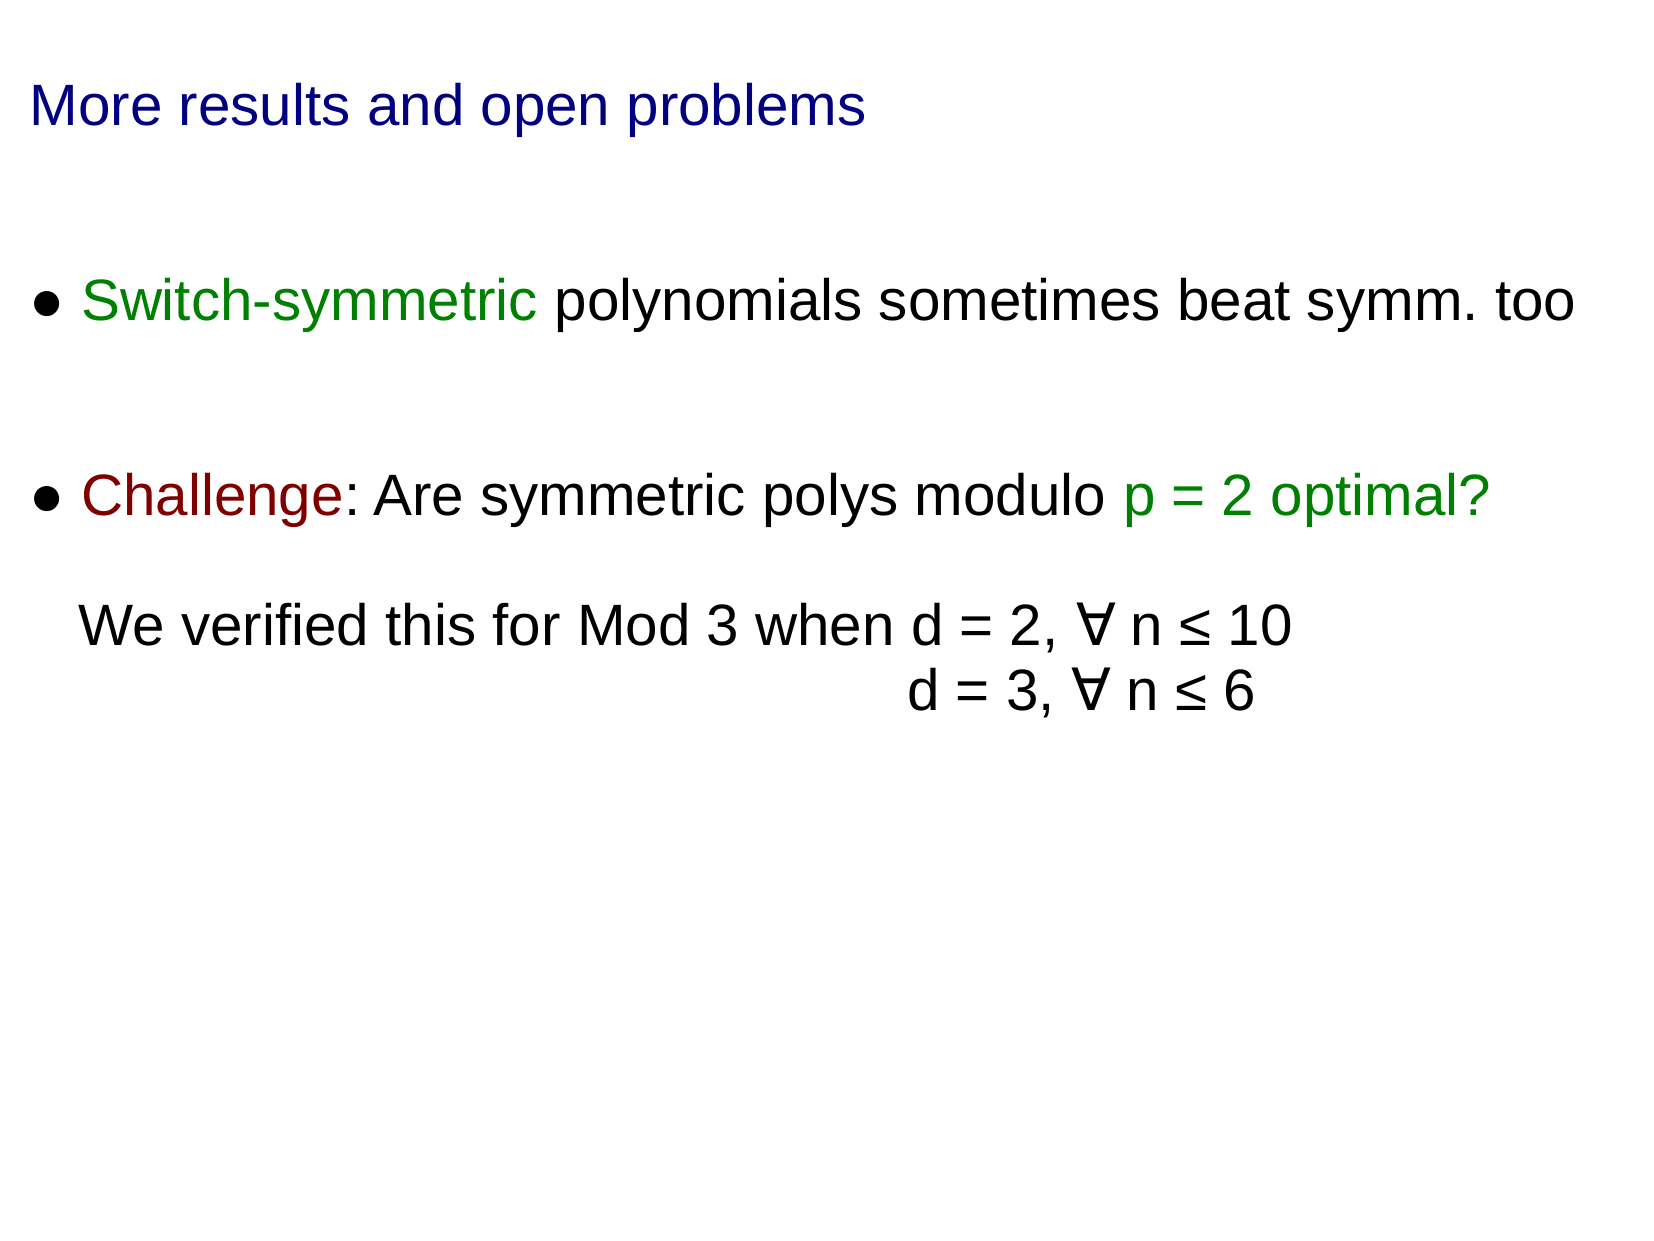

More results and open problems
● Switch-symmetric polynomials sometimes beat symm. too
● Challenge: Are symmetric polys modulo p = 2 optimal?
 We verified this for Mod 3 when d = 2, ∀ n ≤ 10
 d = 3, ∀ n ≤ 6
#